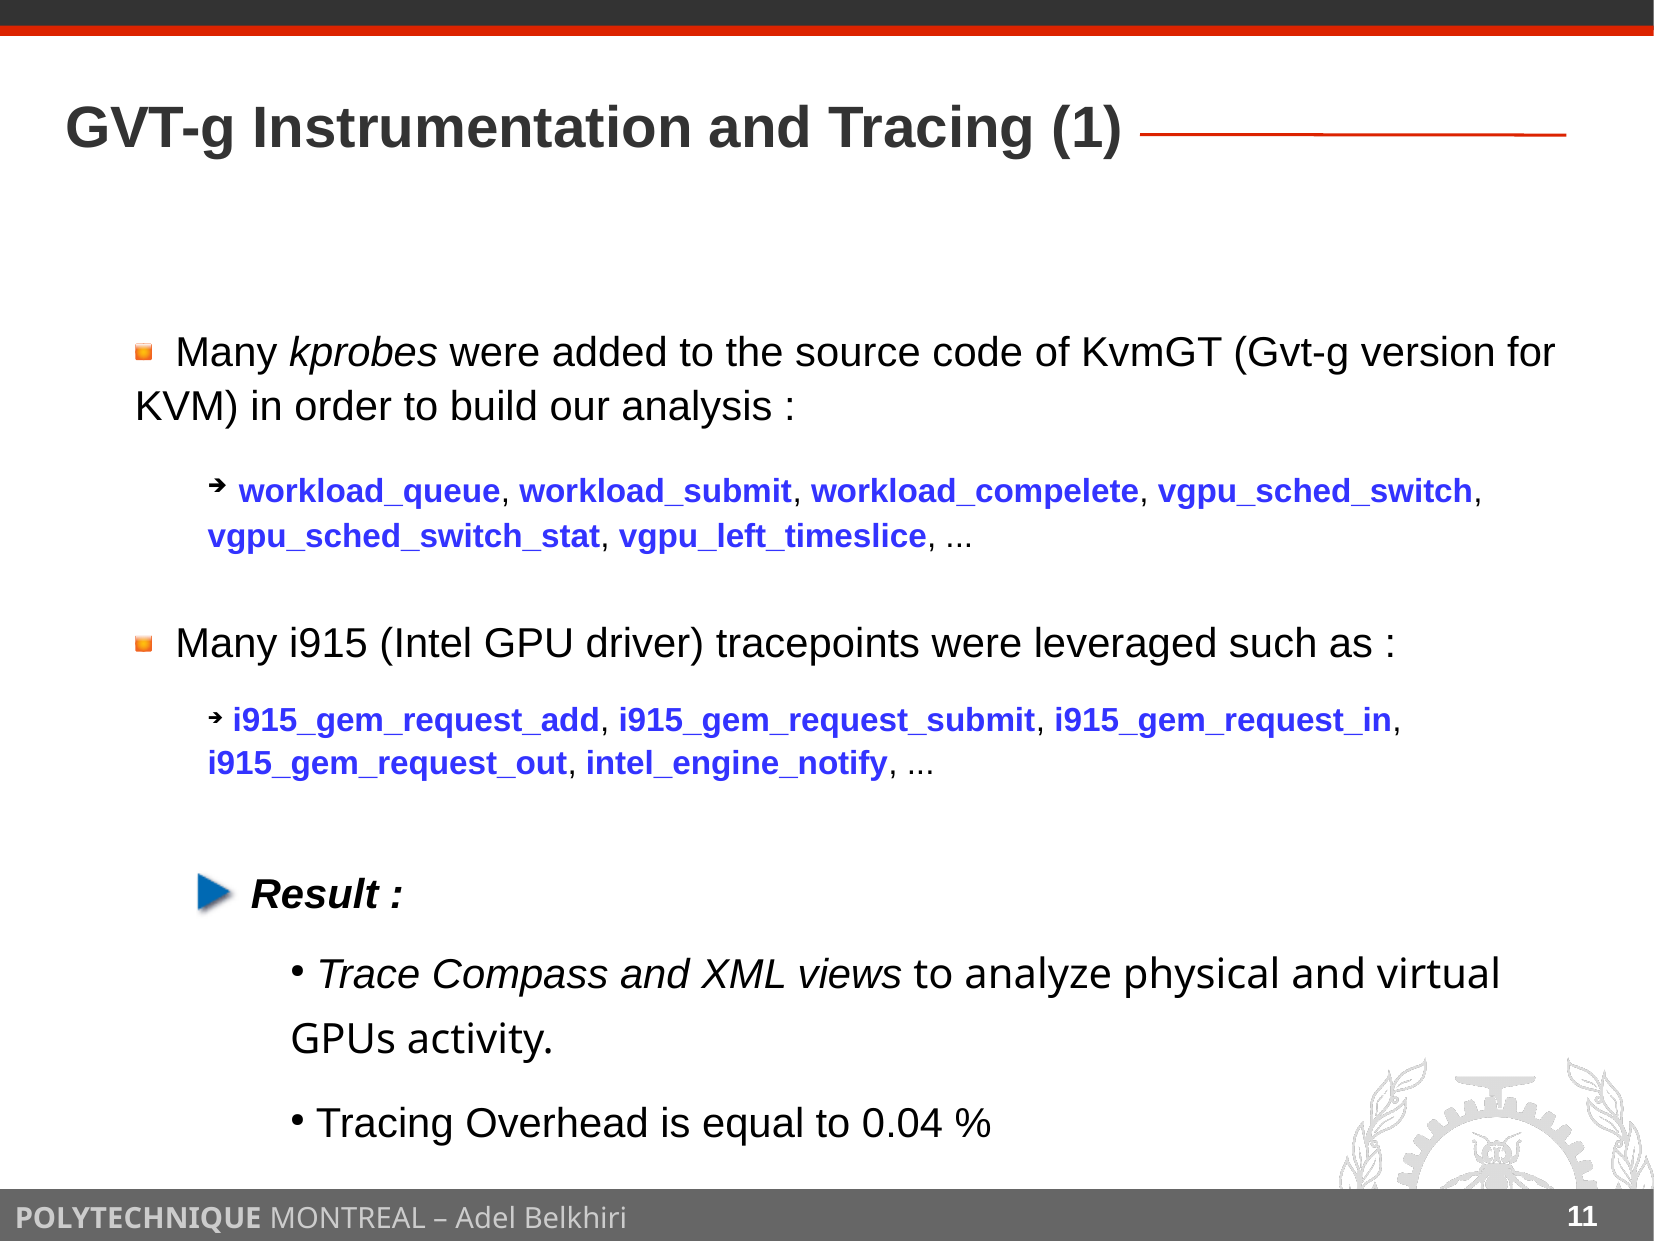

GVT-g Instrumentation and Tracing (1)
 Many kprobes were added to the source code of KvmGT (Gvt-g version for KVM) in order to build our analysis :
 workload_queue, workload_submit, workload_compelete, vgpu_sched_switch, vgpu_sched_switch_stat, vgpu_left_timeslice, ...
 Many i915 (Intel GPU driver) tracepoints were leveraged such as :
 i915_gem_request_add, i915_gem_request_submit, i915_gem_request_in, i915_gem_request_out, intel_engine_notify, ...
 Result :
 Trace Compass and XML views to analyze physical and virtual GPUs activity.
 Tracing Overhead is equal to 0.04 %
POLYTECHNIQUE MONTREAL – Adel Belkhiri
11